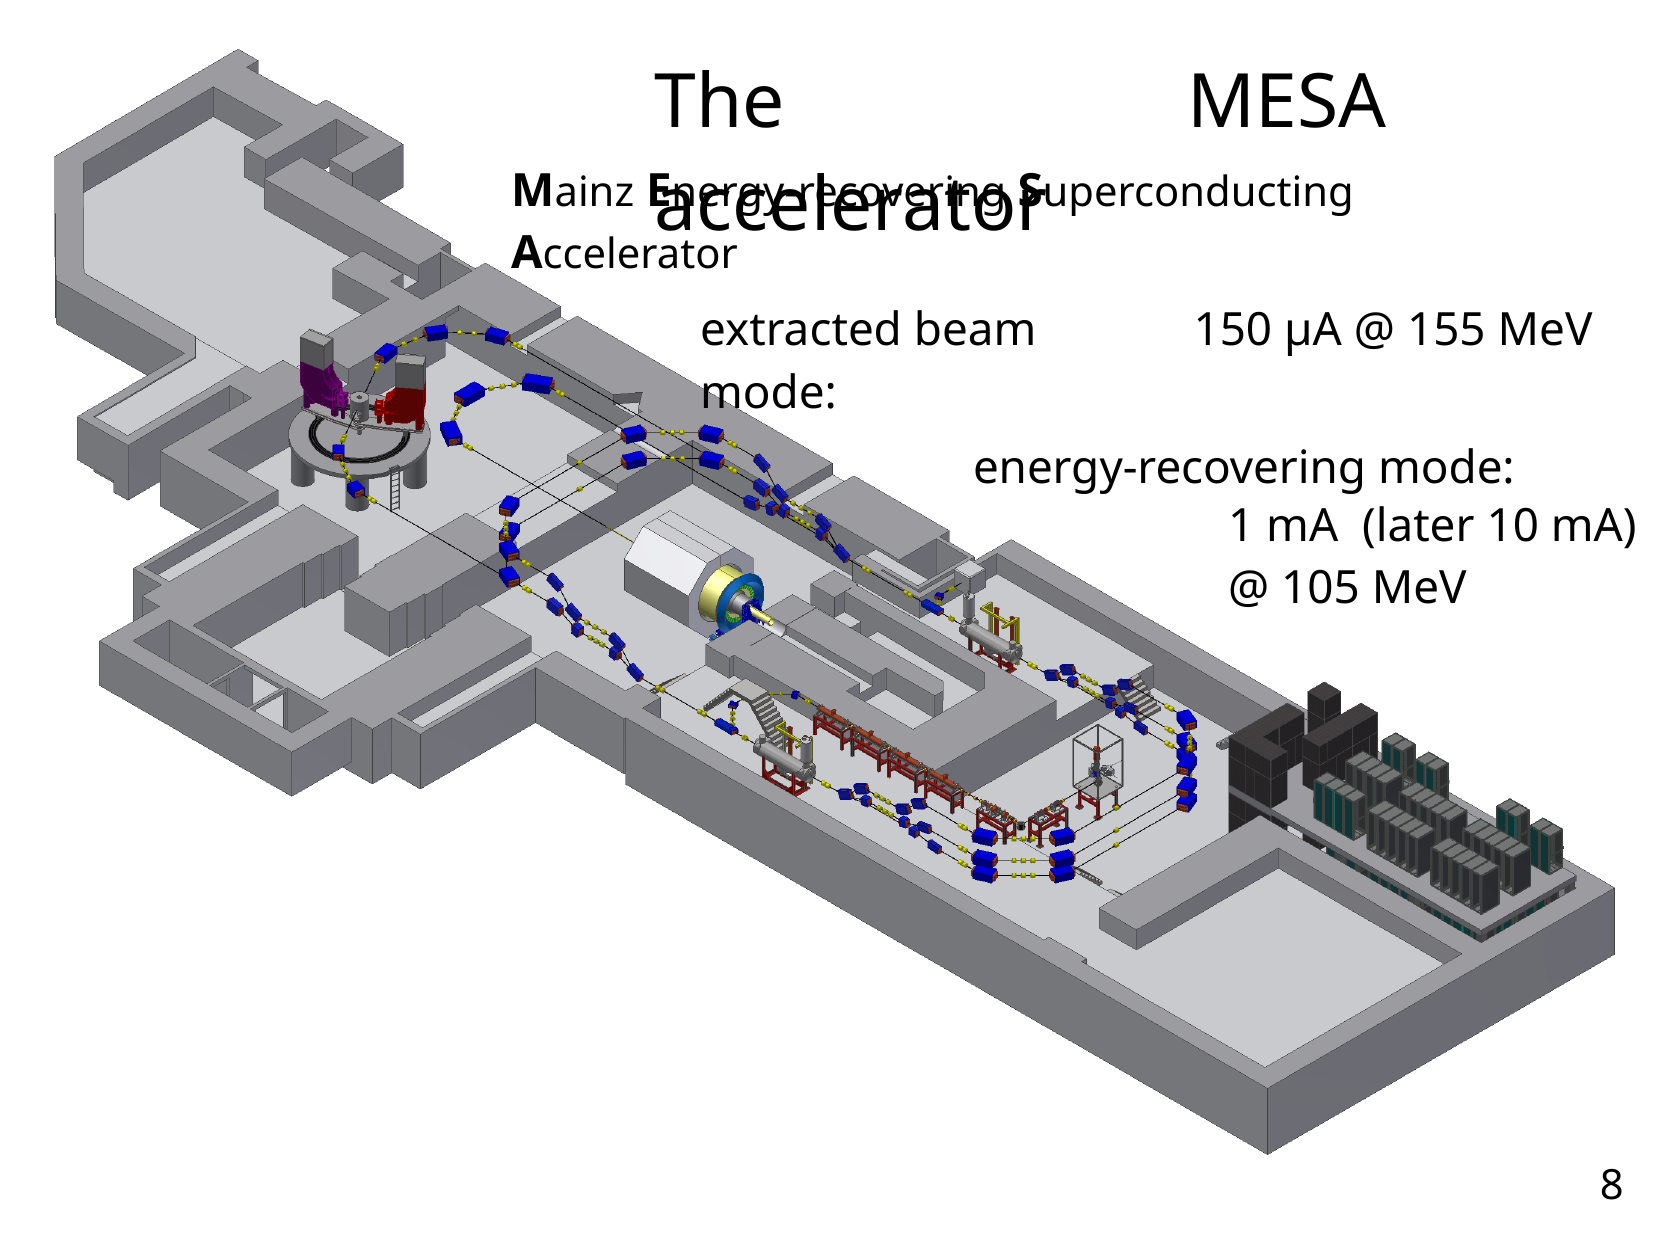

The MESA accelerator
Mainz Energy-recovering Superconducting Accelerator
extracted beam mode:
150 µA @ 155 MeV
energy-recovering mode:
1 mA (later 10 mA)
@ 105 MeV
8